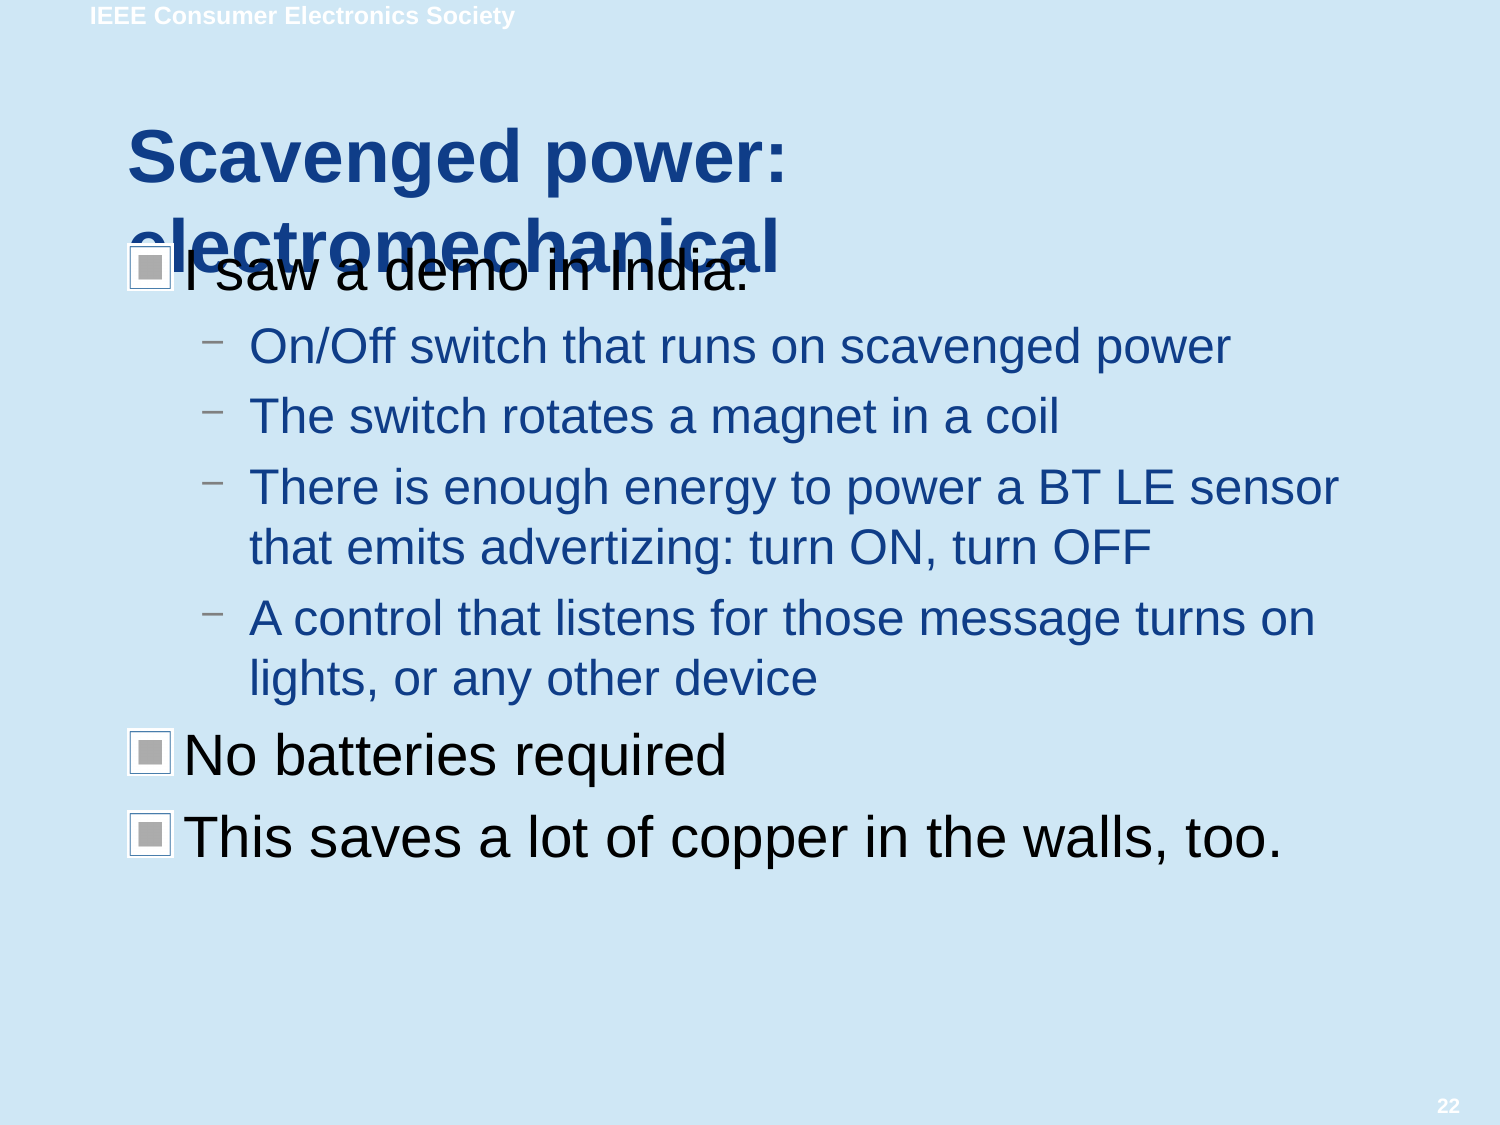

# Scavenged power: electromechanical
I saw a demo in India:
On/Off switch that runs on scavenged power
The switch rotates a magnet in a coil
There is enough energy to power a BT LE sensor that emits advertizing: turn ON, turn OFF
A control that listens for those message turns on lights, or any other device
No batteries required
This saves a lot of copper in the walls, too.